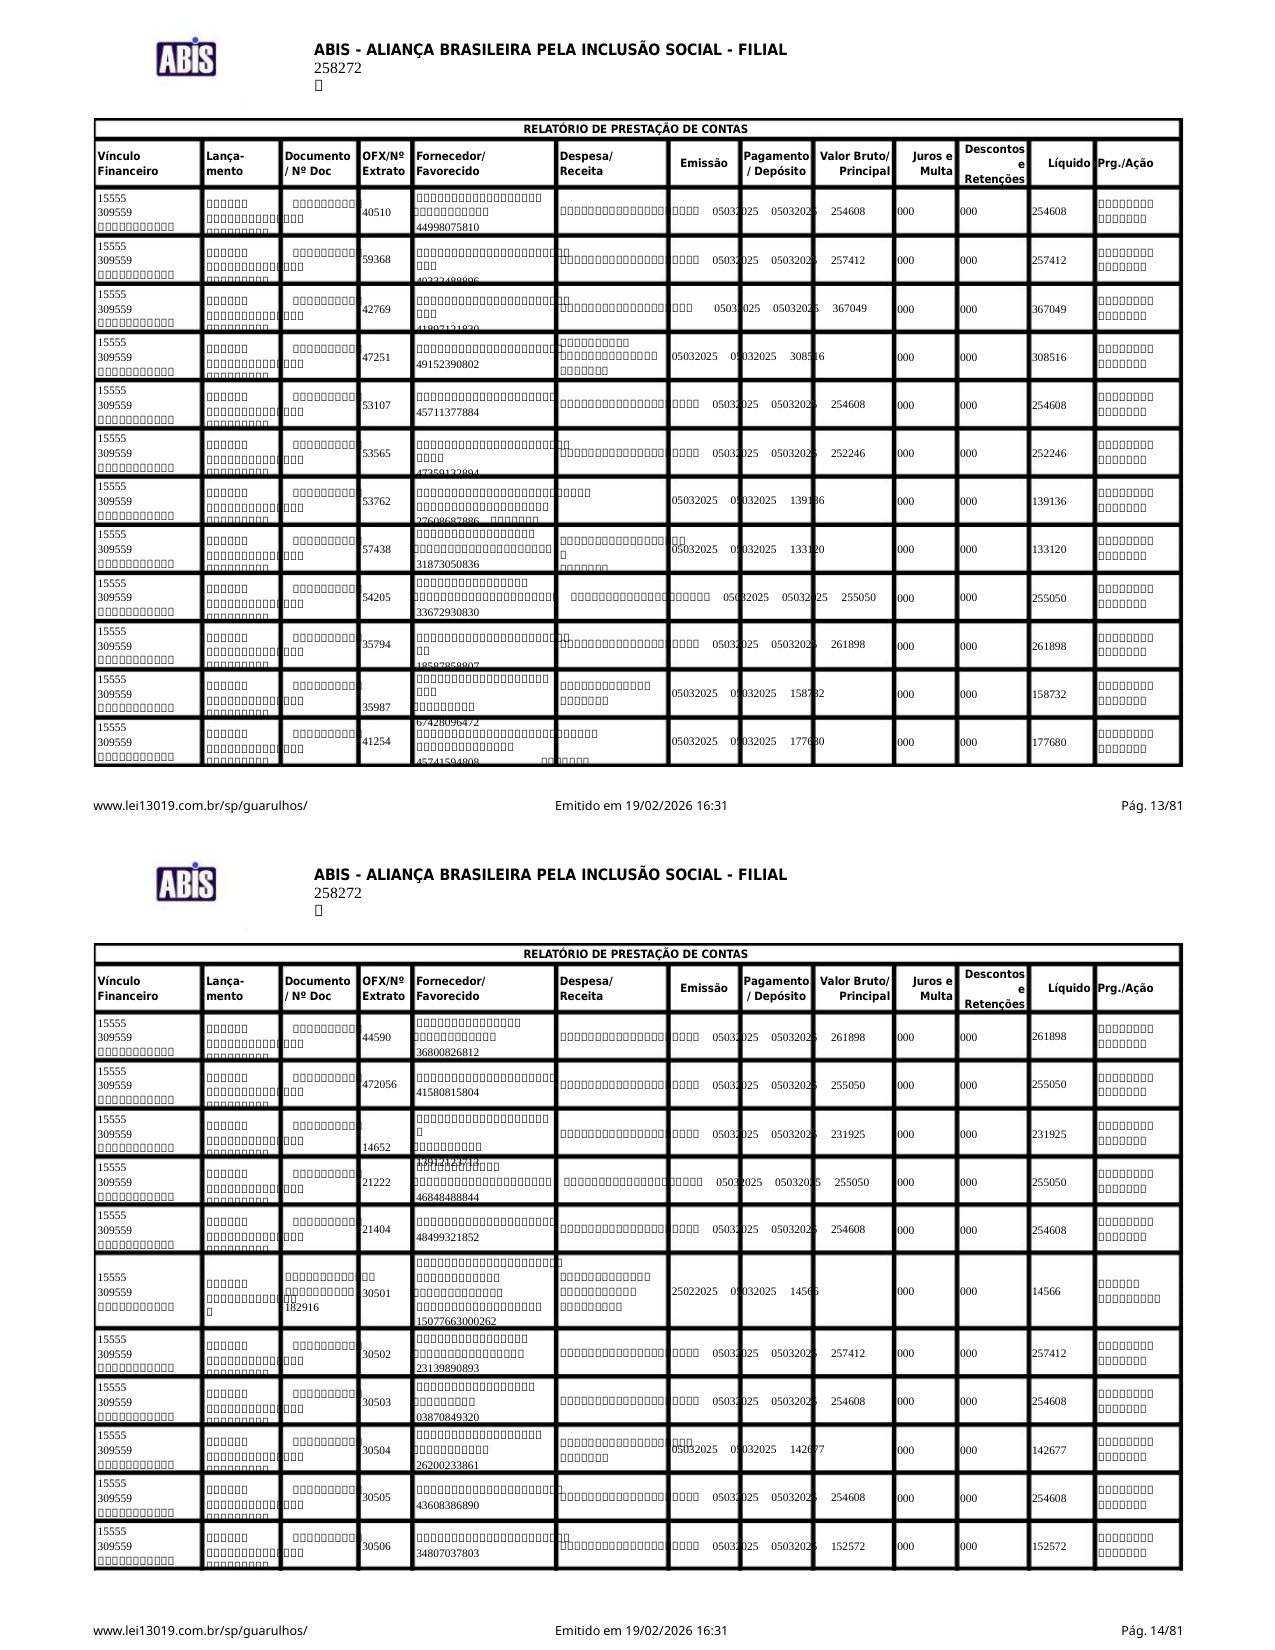

ABIS - ALIANÇA BRASILEIRA PELA INCLUSÃO SOCIAL - FILIAL


RELATÓRIO DE PRESTAÇÃO DE CONTAS
Descontos
e
Retenções
Vínculo
Financeiro
Lança-
mento
Documento
/ Nº Doc
OFX/Nº
Extrato
Fornecedor/
Favorecido
Despesa/
Receita
Pagamento
/ Depósito
Valor Bruto/
Principal
Juros e
Multa
Emissão
Líquido Prg./Ação




 

 
 


   
   

















 
 



































 
 




   




 
 






  



 
 




   
   



 
 







 
 
 
 


  
  




 

 
 








     

 
 





 
 





   




 

 
 




  
  



 
 
 
 



www.lei13019.com.br/sp/guarulhos/
Emitido em 19/02/2026 16:31
Pág. 13/81
ABIS - ALIANÇA BRASILEIRA PELA INCLUSÃO SOCIAL - FILIAL


RELATÓRIO DE PRESTAÇÃO DE CONTAS
Descontos
e
Retenções
Vínculo
Financeiro
Lança-
mento
Documento
/ Nº Doc
OFX/Nº
Extrato
Fornecedor/
Favorecido
Despesa/
Receita
Pagamento
/ Depósito
Valor Bruto/
Principal
Juros e
Multa
Emissão
Líquido Prg./Ação




 

 
 


   
   
   














 
 













 

 
 






     

 
 





 
 





   


 















  







 

 
 


   



















 

 
 


   






 

 
 


  



 
 






   
   



 
 




www.lei13019.com.br/sp/guarulhos/
Emitido em 19/02/2026 16:31
Pág. 14/81